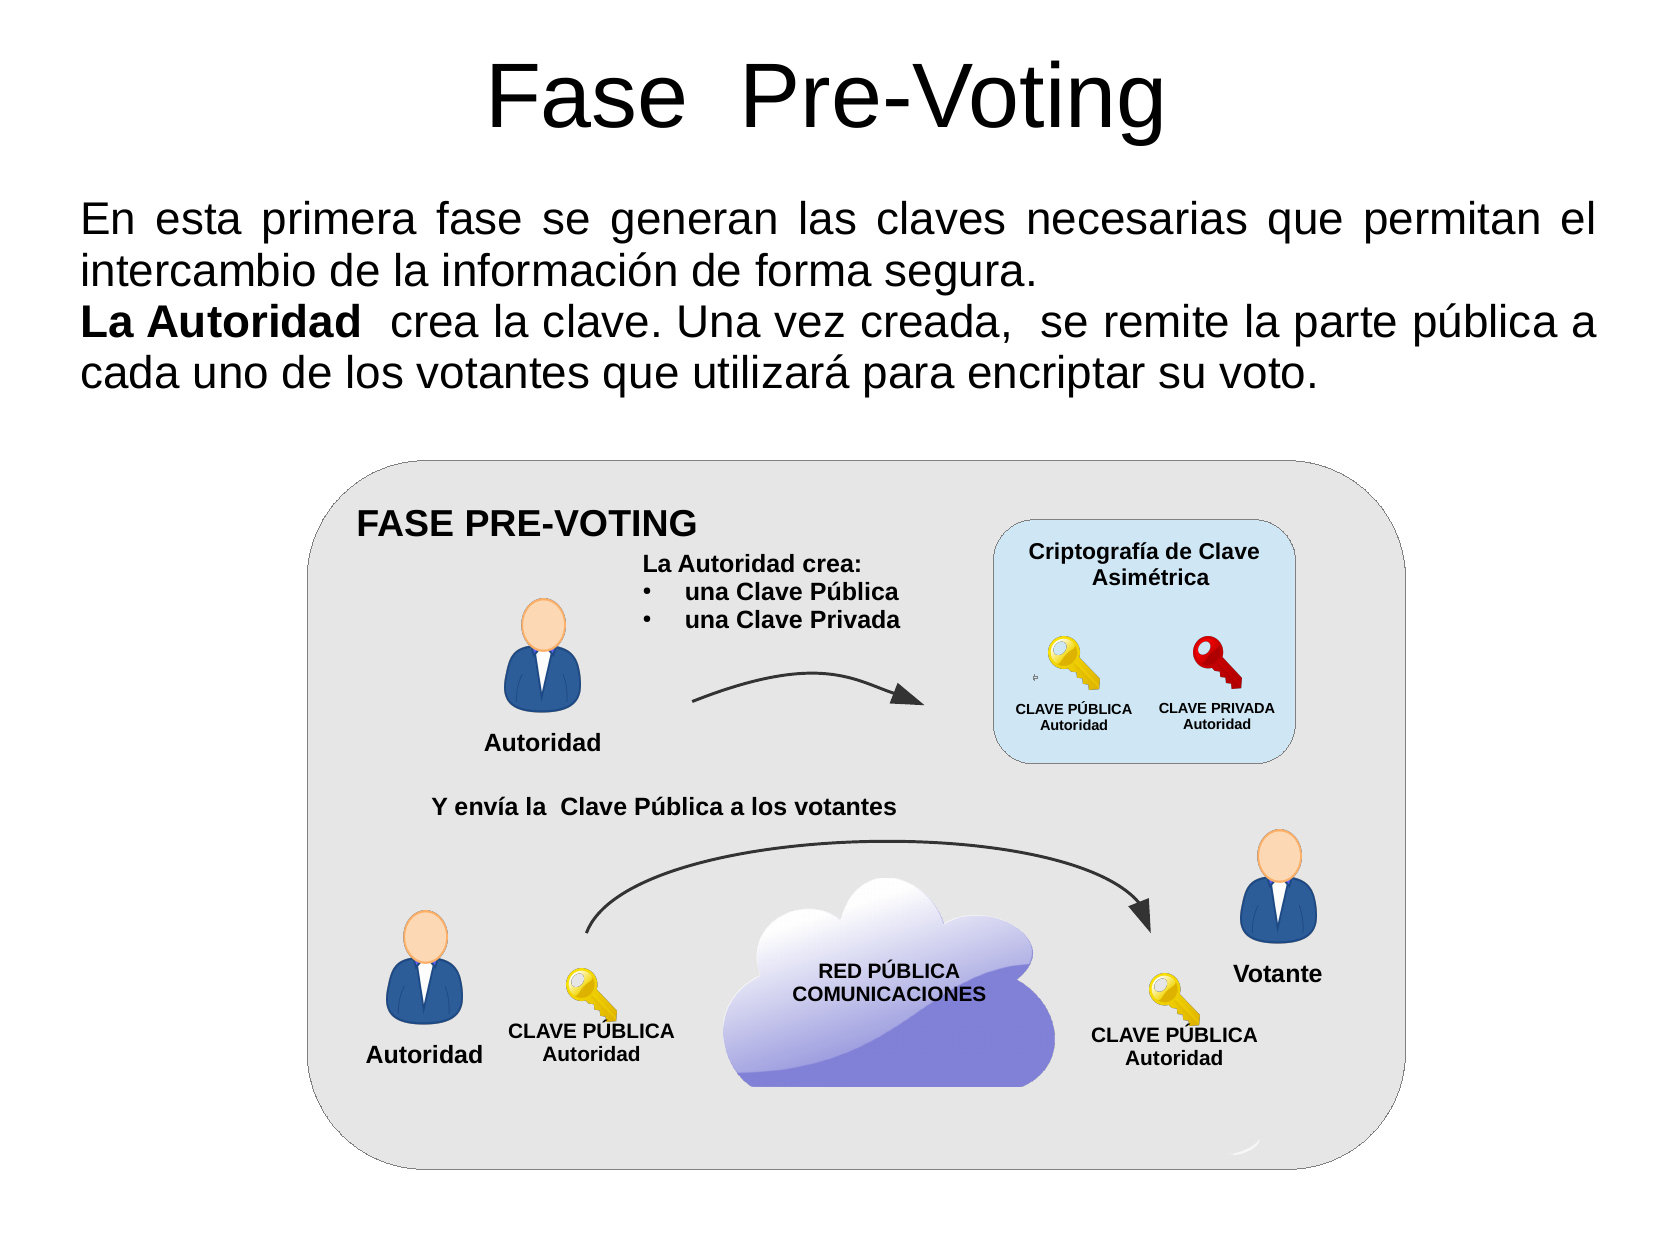

# Fase Pre-Voting
En esta primera fase se generan las claves necesarias que permitan el intercambio de la información de forma segura.
La Autoridad crea la clave. Una vez creada, se remite la parte pública a cada uno de los votantes que utilizará para encriptar su voto.
FASE PRE-VOTING
Criptografía de Clave
 Asimétrica
CLAVE PÚBLICA
Autoridad
CLAVE PRIVADA
Autoridad
La Autoridad crea:
 una Clave Pública
 una Clave Privada
Autoridad
Y envía la Clave Pública a los votantes
Votante
RED PÚBLICA
COMUNICACIONES
Autoridad
CLAVE PÚBLICA
Autoridad
CLAVE PÚBLICA
Autoridad